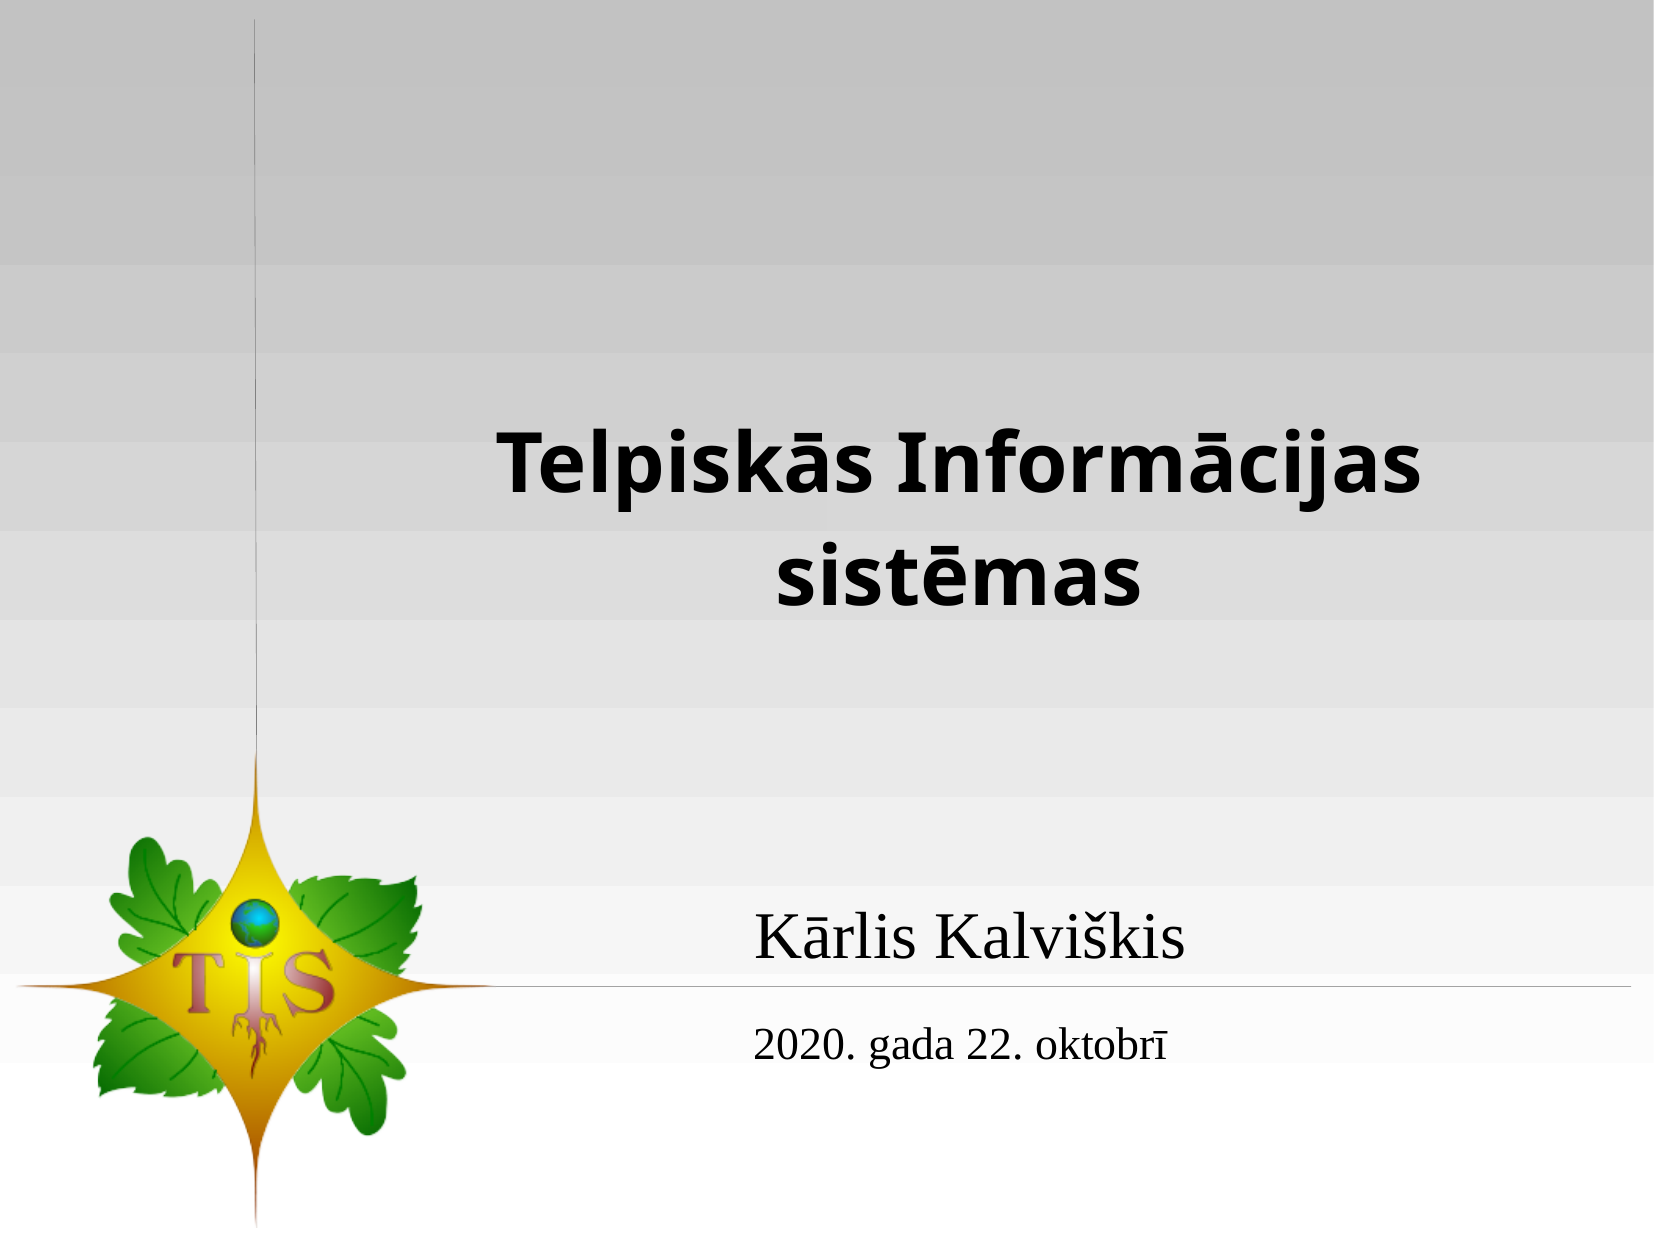

# Telpiskās Informācijas sistēmas
2020. gada 22. oktobrī